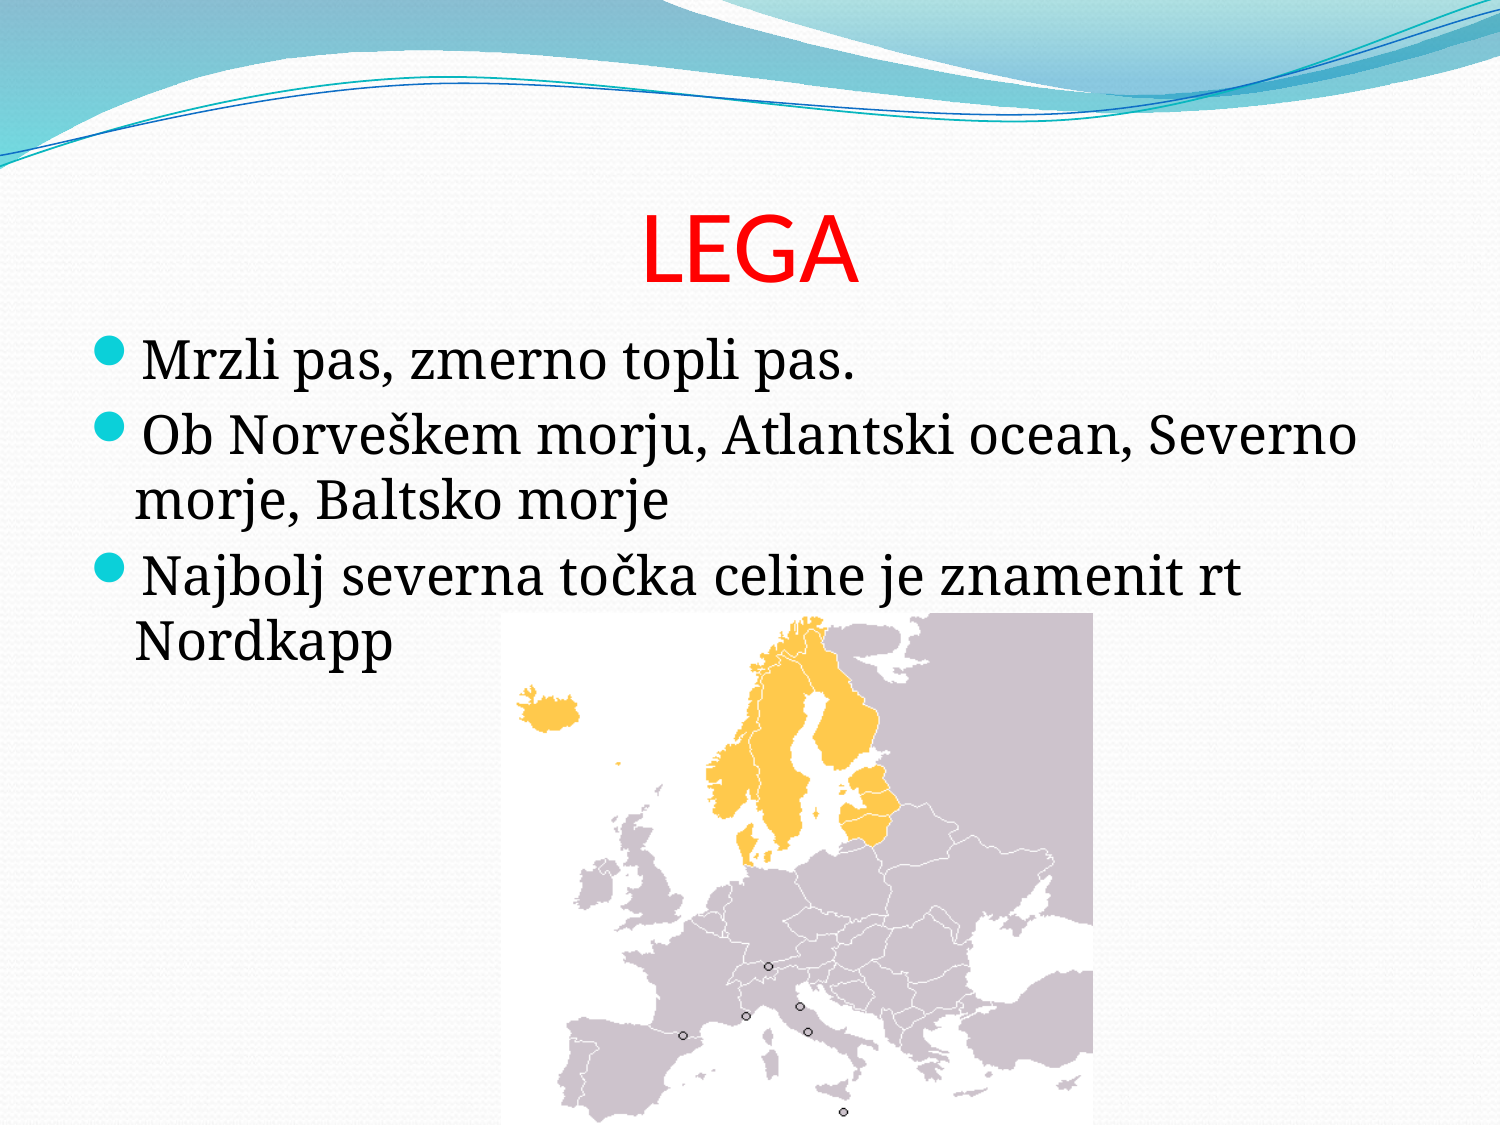

# LEGA
Mrzli pas, zmerno topli pas.
Ob Norveškem morju, Atlantski ocean, Severno morje, Baltsko morje
Najbolj severna točka celine je znamenit rt Nordkapp